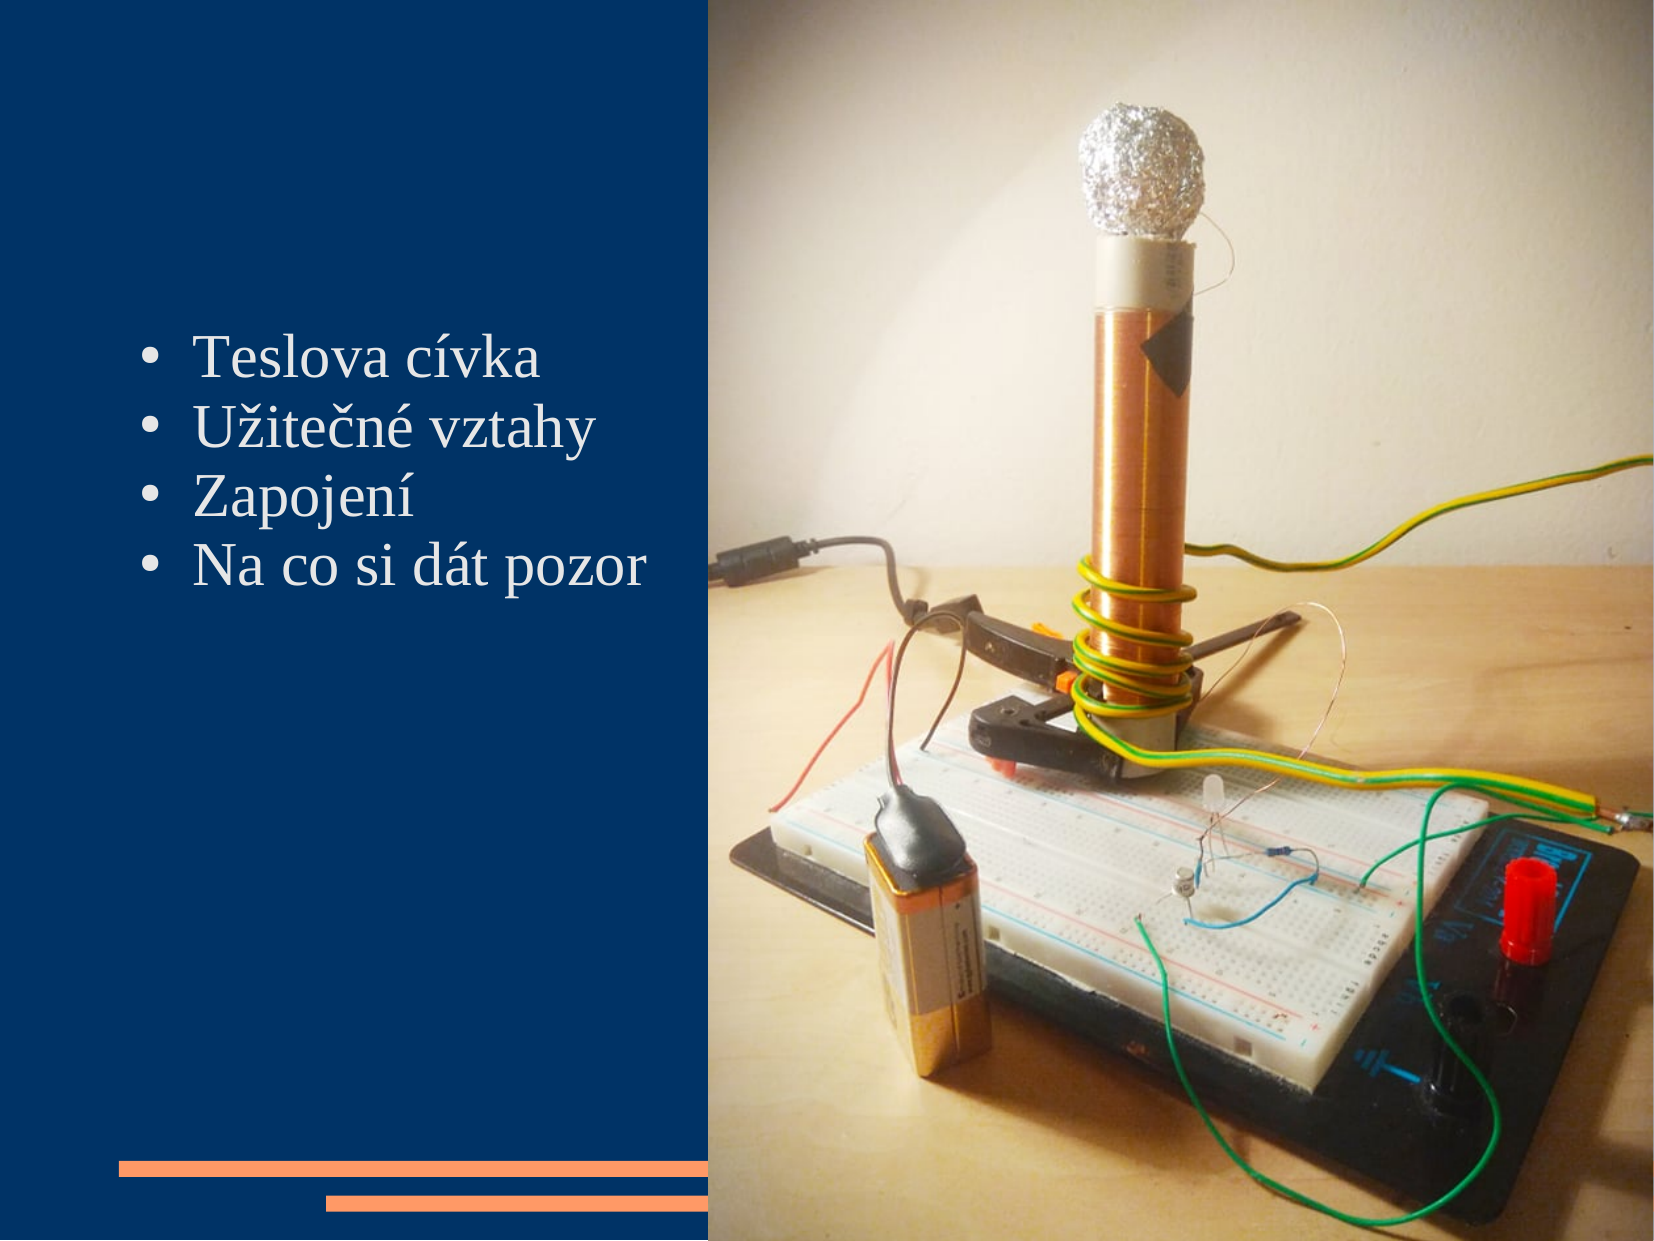

# Teslova cívka
Užitečné vztahy
Zapojení
Na co si dát pozor